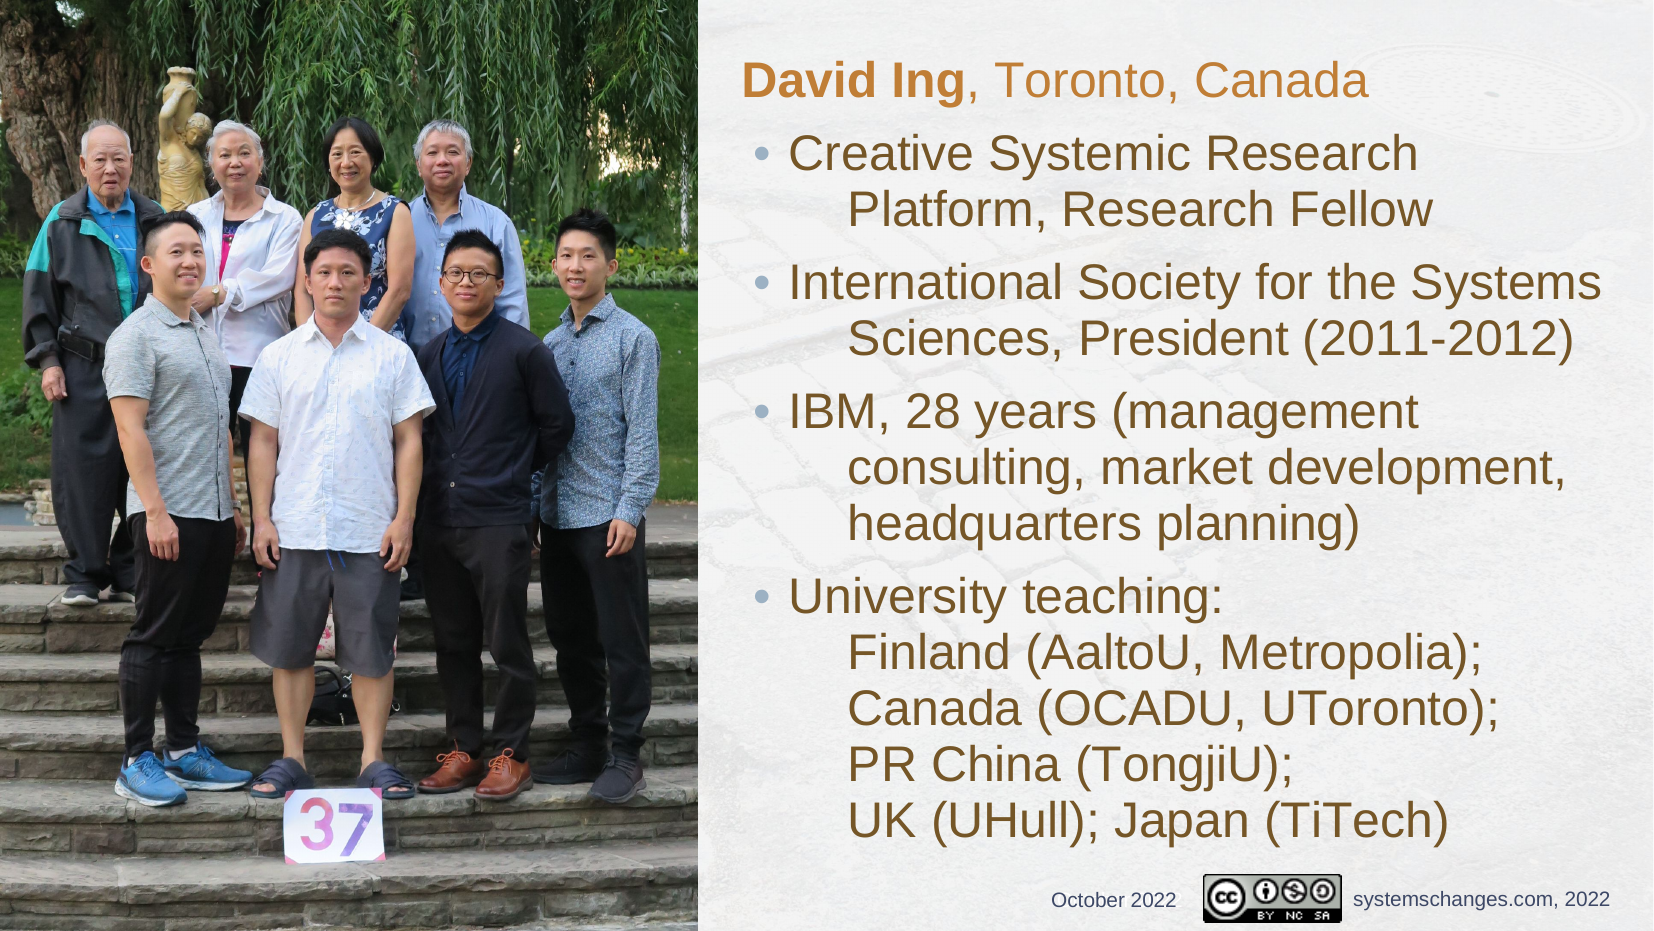

# David Ing
David Ing, Toronto, Canada
Creative Systemic Research Platform, Research Fellow
International Society for the Systems Sciences, President (2011-2012)
IBM, 28 years (management consulting, market development, headquarters planning)
University teaching:
Finland (AaltoU, Metropolia);
Canada (OCADU, UToronto);
PR China (TongjiU);
UK (UHull); Japan (TiTech)
Knowing Better via Systems Thinking
October 2022